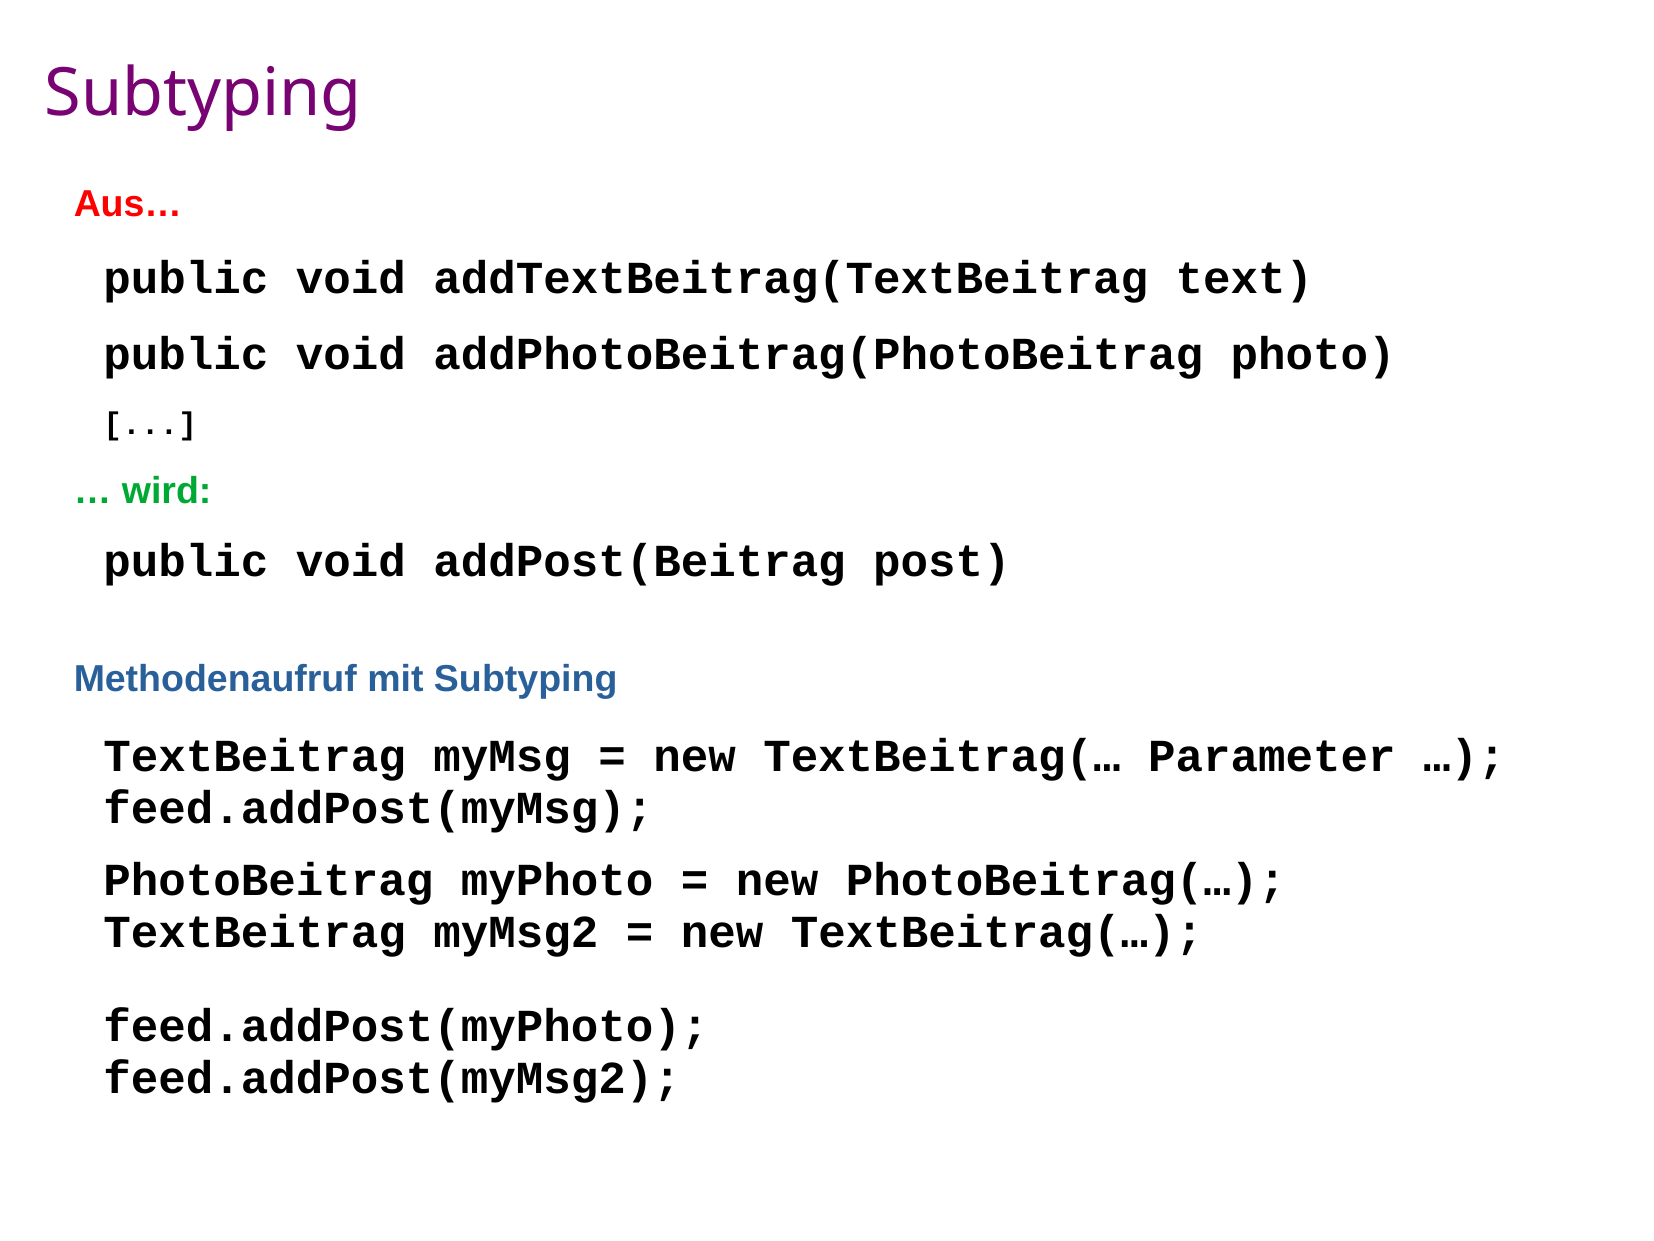

# Subtyping
Aus…
public void addTextBeitrag(TextBeitrag text)
public void addPhotoBeitrag(PhotoBeitrag photo)
[...]
… wird:
public void addPost(Beitrag post)
Methodenaufruf mit Subtyping
TextBeitrag myMsg = new TextBeitrag(… Parameter …);
feed.addPost(myMsg);
PhotoBeitrag myPhoto = new PhotoBeitrag(…);
TextBeitrag myMsg2 = new TextBeitrag(…);
feed.addPost(myPhoto);
feed.addPost(myMsg2);